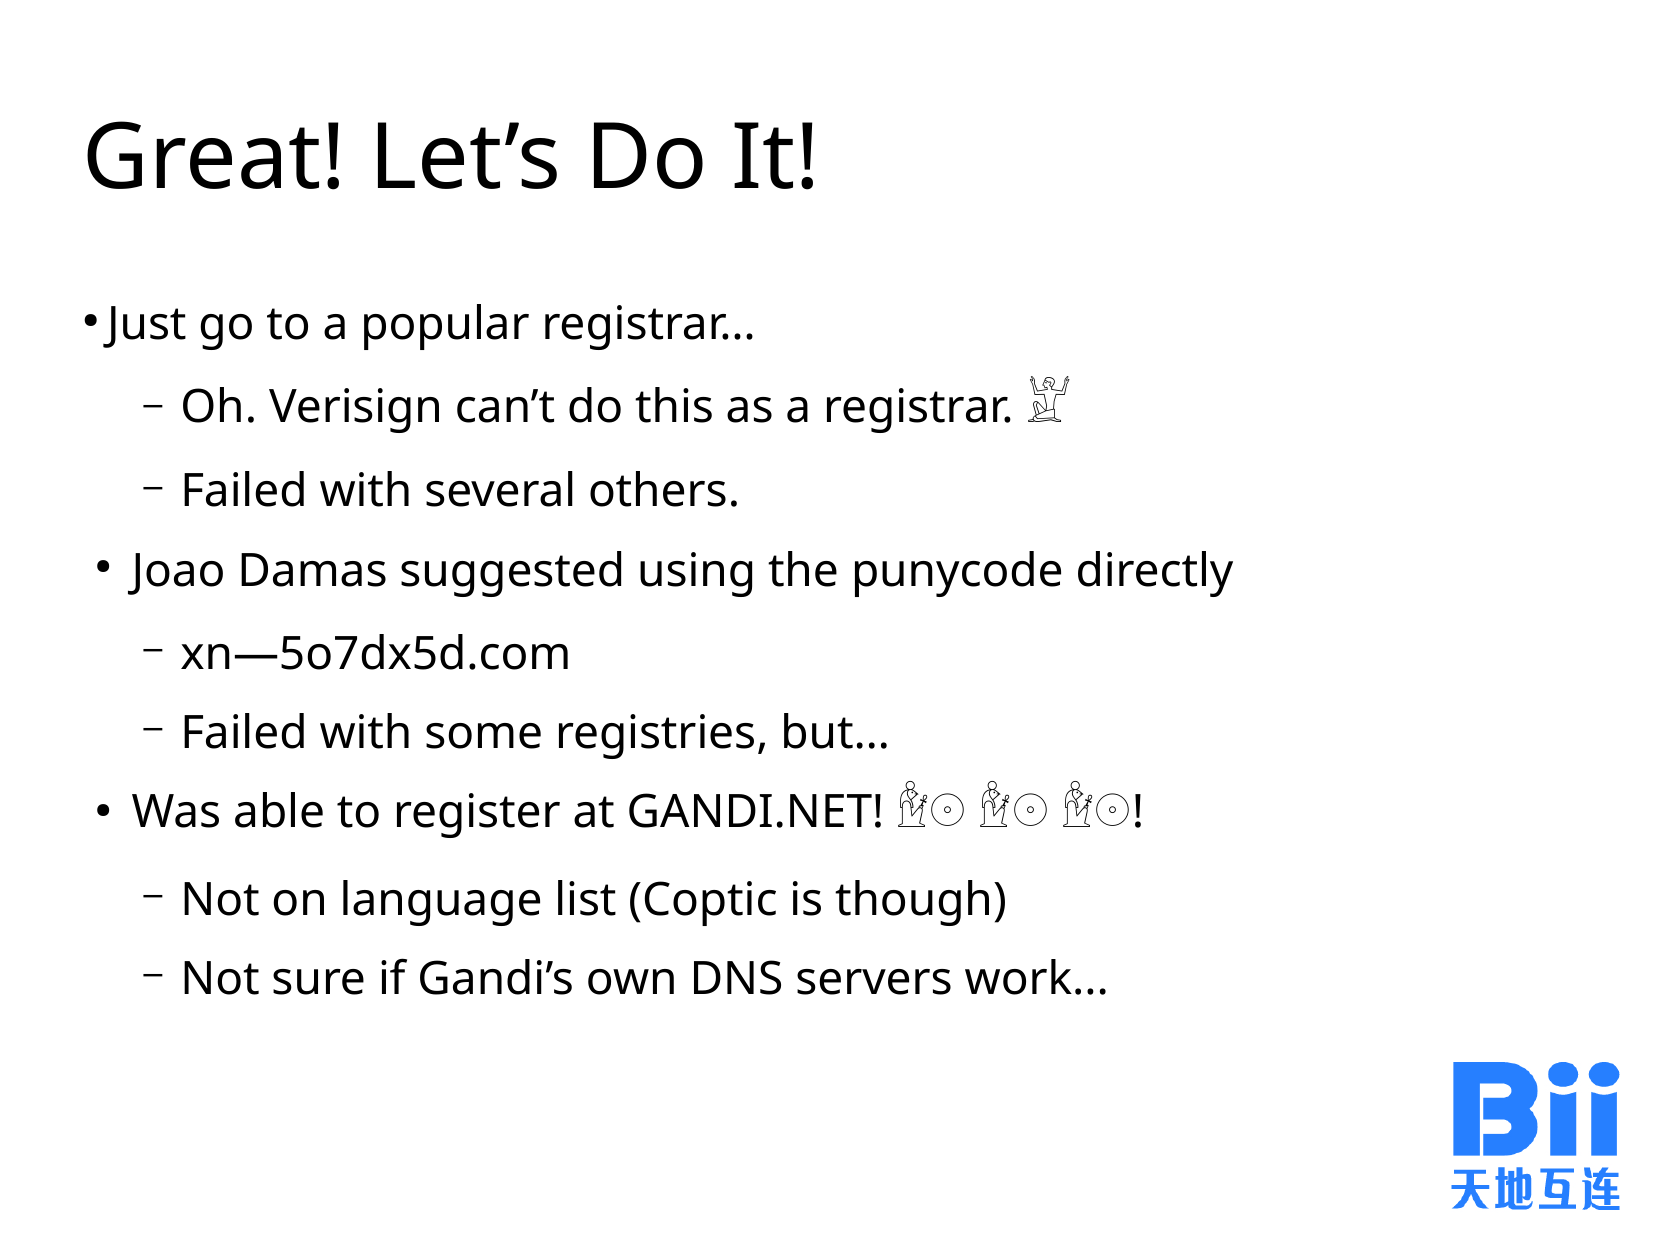

# Great! Let’s Do It!
Just go to a popular registrar…
Oh. Verisign can’t do this as a registrar. 𓁏
Failed with several others.
Joao Damas suggested using the punycode directly
xn—5o7dx5d.com
Failed with some registries, but…
Was able to register at GANDI.NET! 𓁞𓇳 𓁞𓇳 𓁞𓇳!
Not on language list (Coptic is though)
Not sure if Gandi’s own DNS servers work...